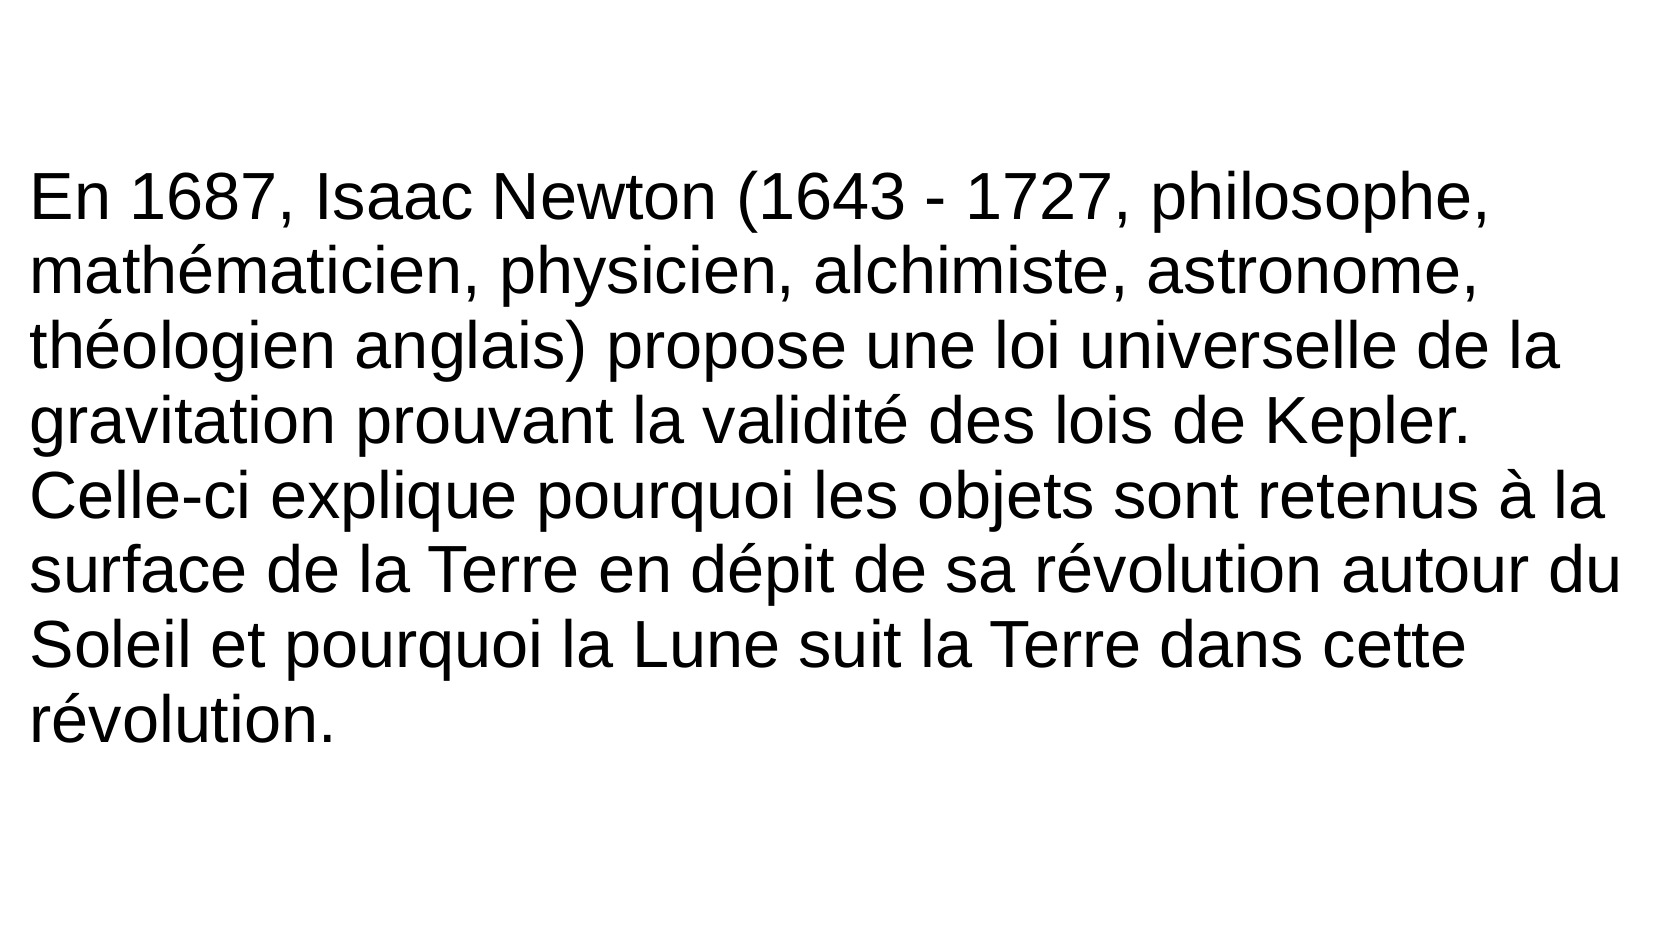

# En 1687, Isaac Newton (1643 - 1727, philosophe, mathématicien, physicien, alchimiste, astronome, théologien anglais) propose une loi universelle de la gravitation prouvant la validité des lois de Kepler. Celle-ci explique pourquoi les objets sont retenus à la surface de la Terre en dépit de sa révolution autour du Soleil et pourquoi la Lune suit la Terre dans cette révolution.